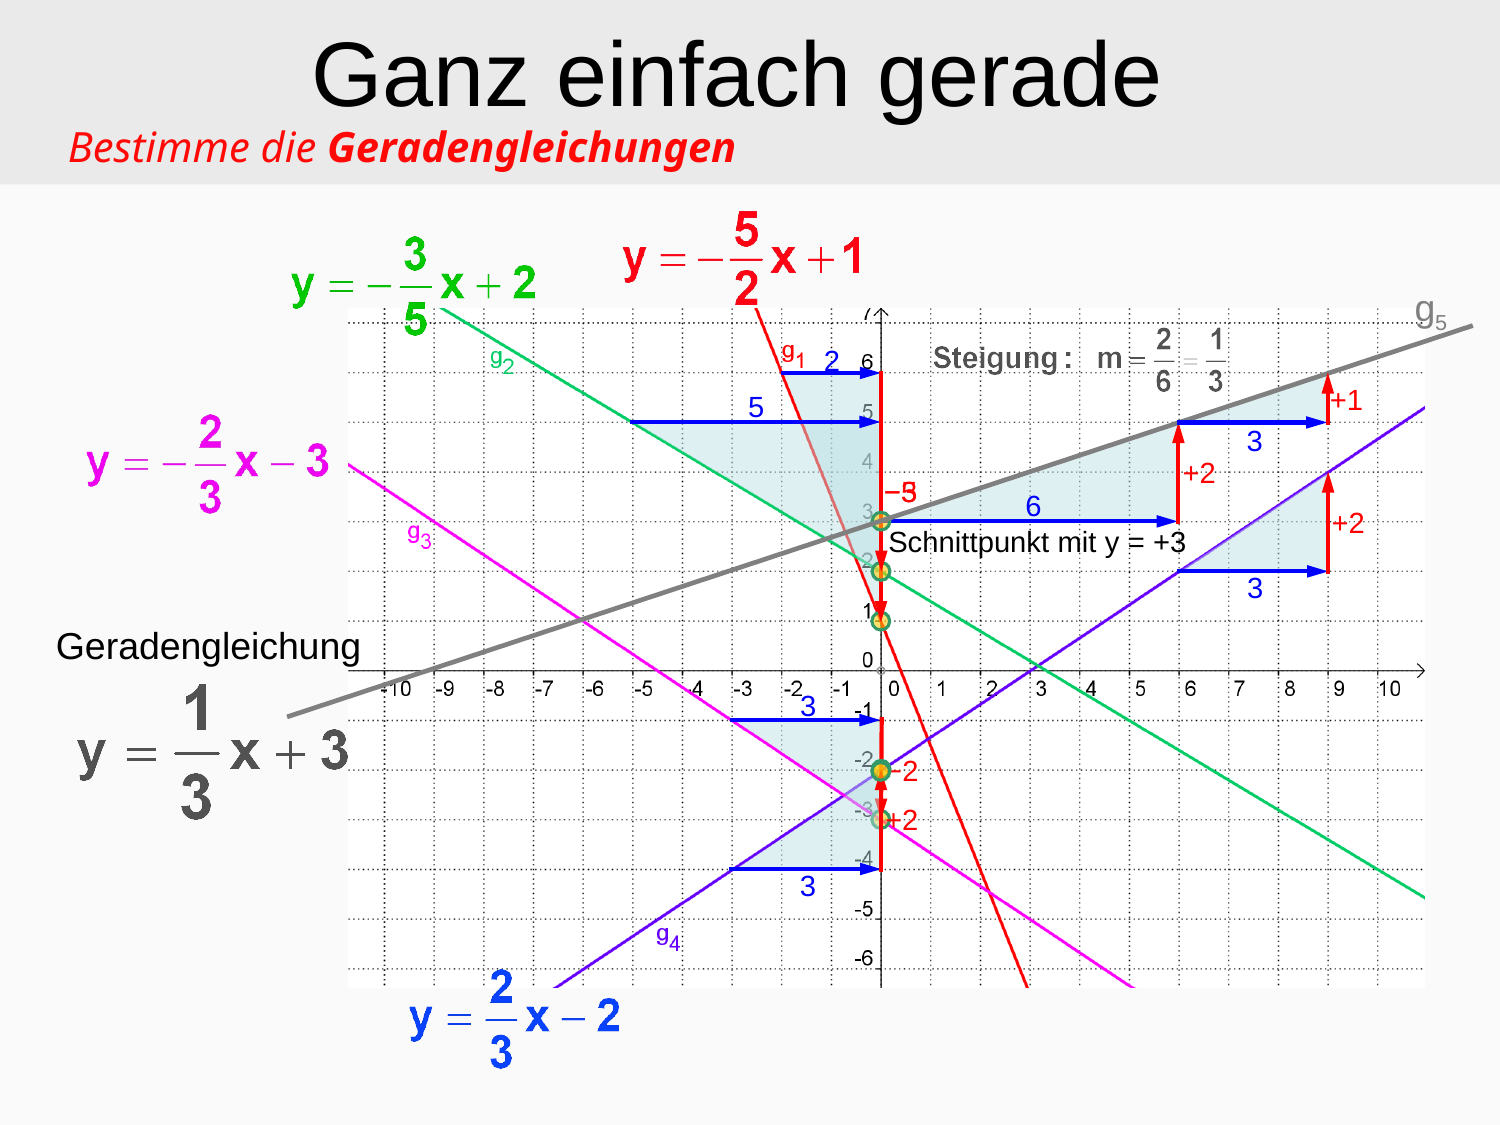

# Ganz einfach gerade
Bestimme die Geradengleichungen
g5
2
+1
5
3
+2
−5
−3
6
+2
Schnittpunkt mit y = +3
3
Geradengleichung
3
−2
+2
3